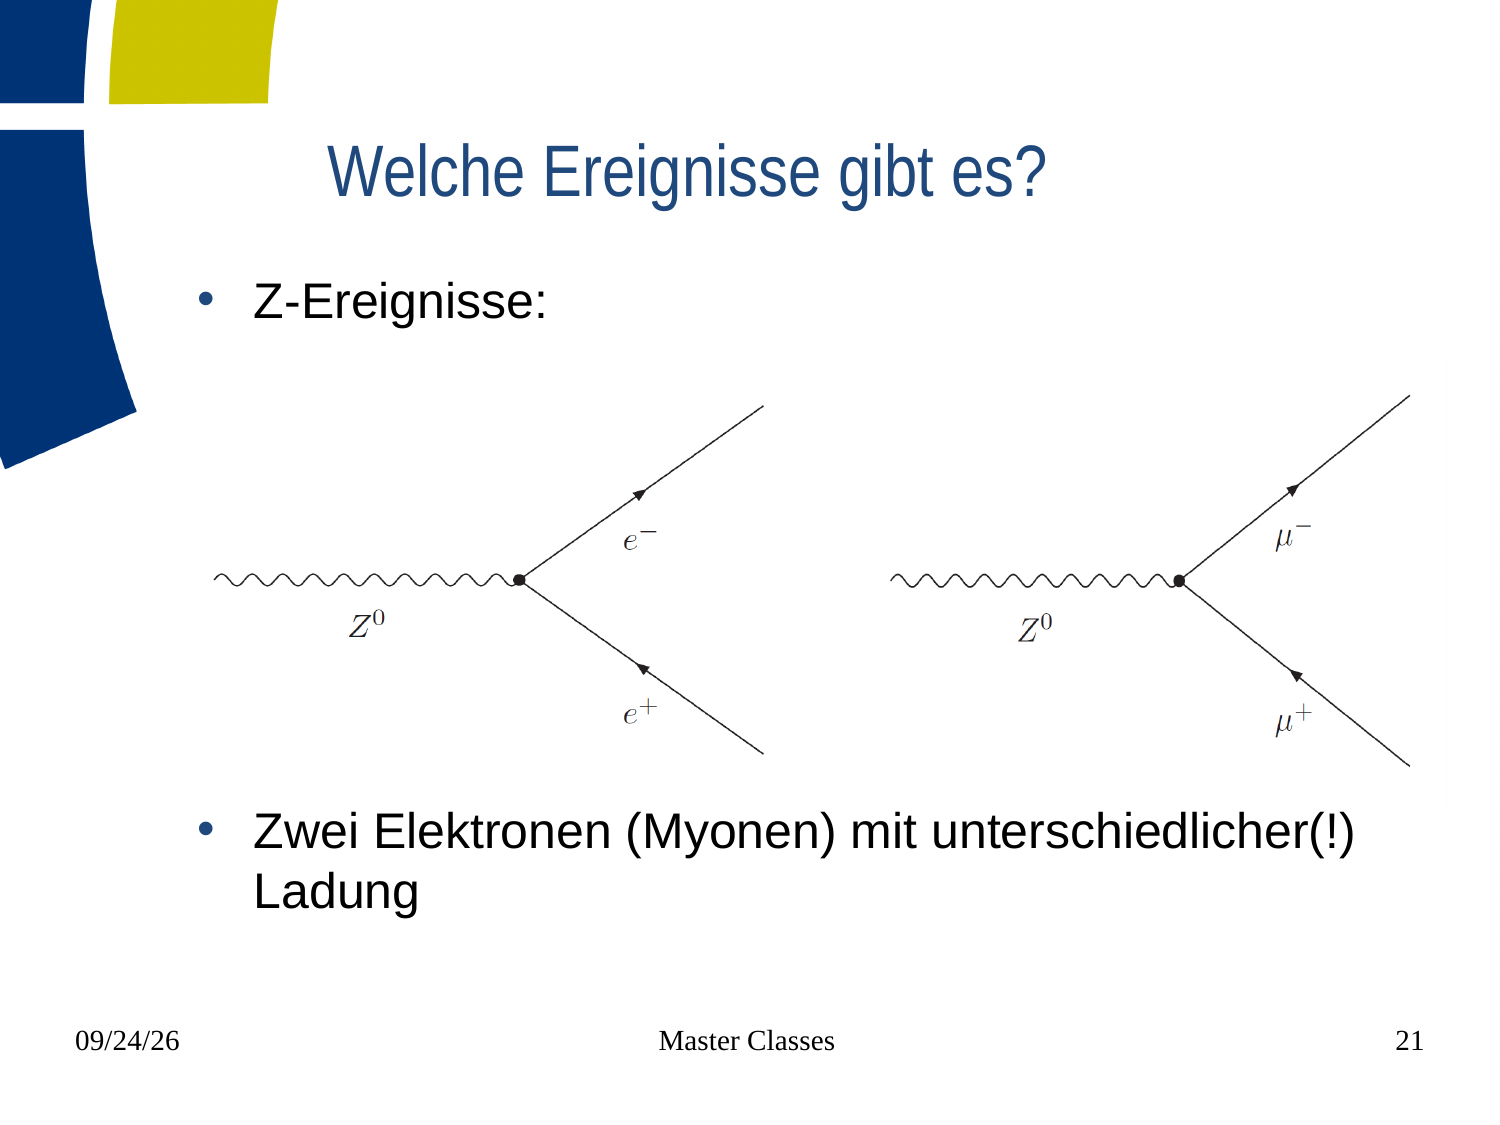

# Welche Ereignisse gibt es?
Z-Ereignisse:
Zwei Elektronen (Myonen) mit unterschiedlicher(!) Ladung
International Masterclasses 2013
21